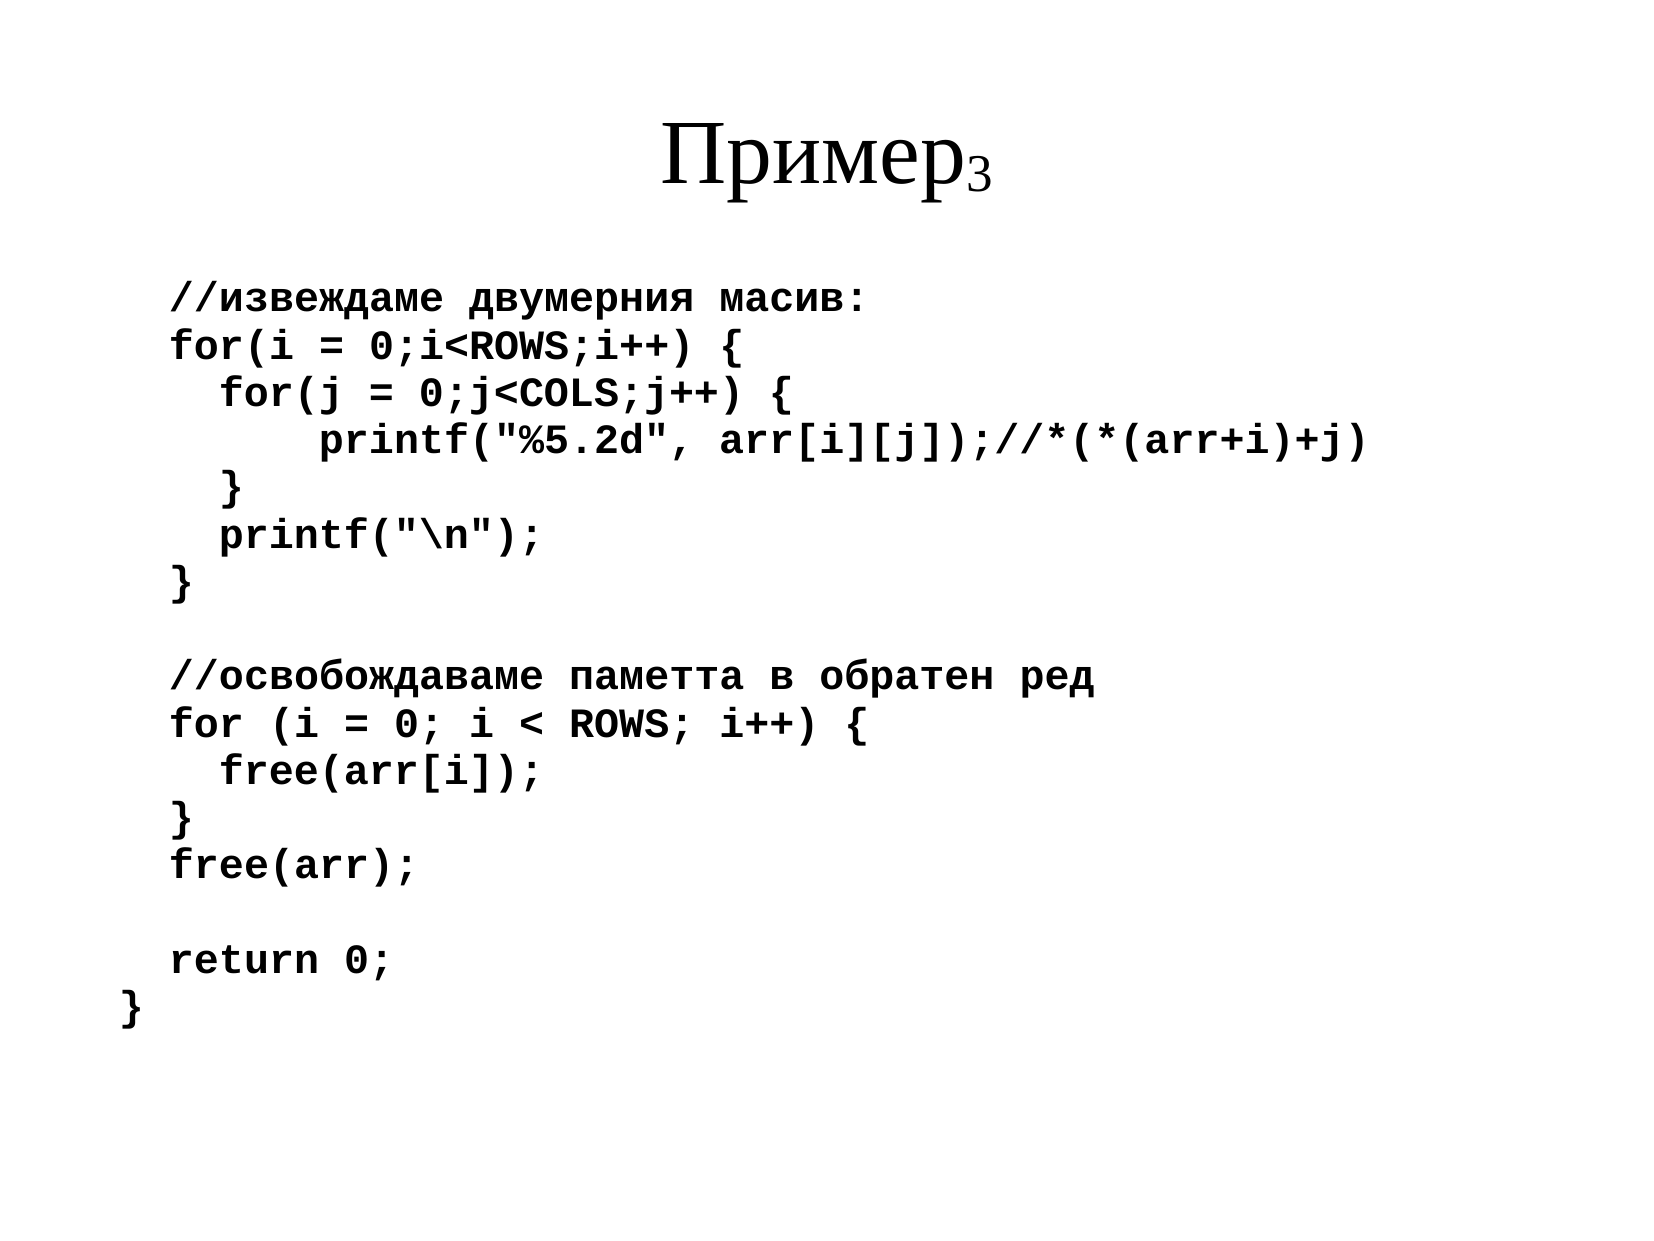

# Пример3
 //извеждаме двумерния масив:
 for(i = 0;i<ROWS;i++) {
 for(j = 0;j<COLS;j++) {
 printf("%5.2d", arr[i][j]);//*(*(arr+i)+j)
 }
 printf("\n");
 }
 //освобождаваме паметта в обратен ред
 for (i = 0; i < ROWS; i++) {
 free(arr[i]);
 }
 free(arr);
 return 0;
}